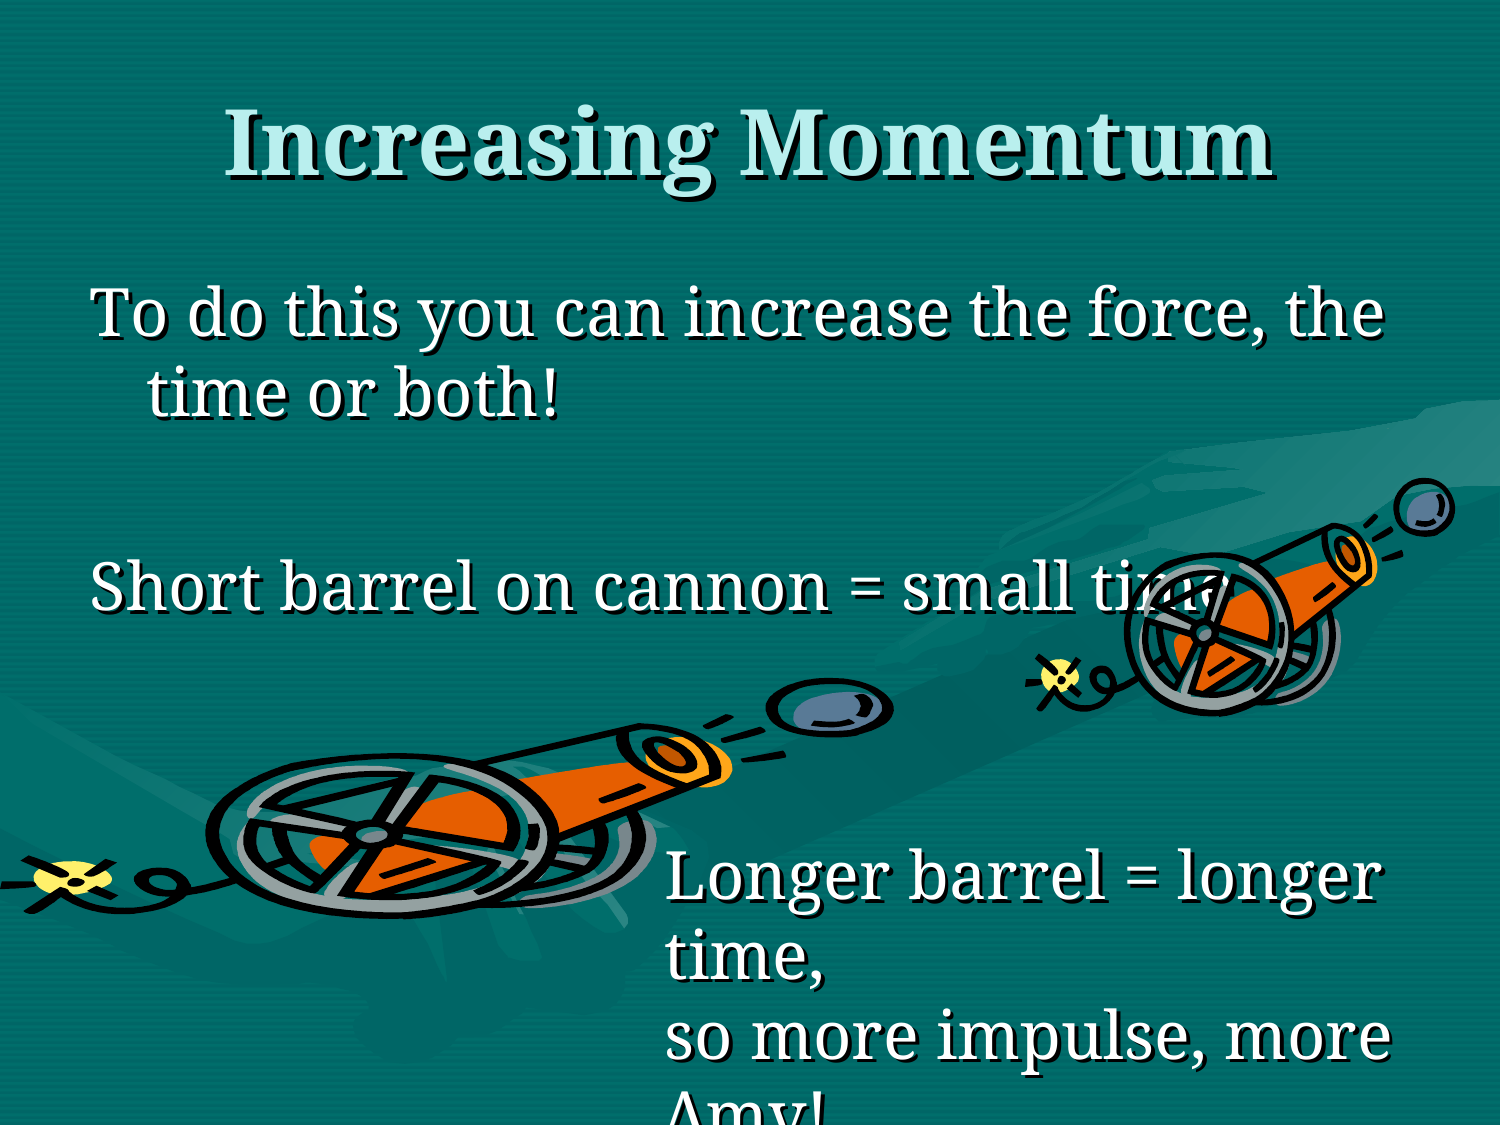

# Increasing Momentum
To do this you can increase the force, the time or both!
Short barrel on cannon = small time
Longer barrel = longer time,
so more impulse, more Δmv!